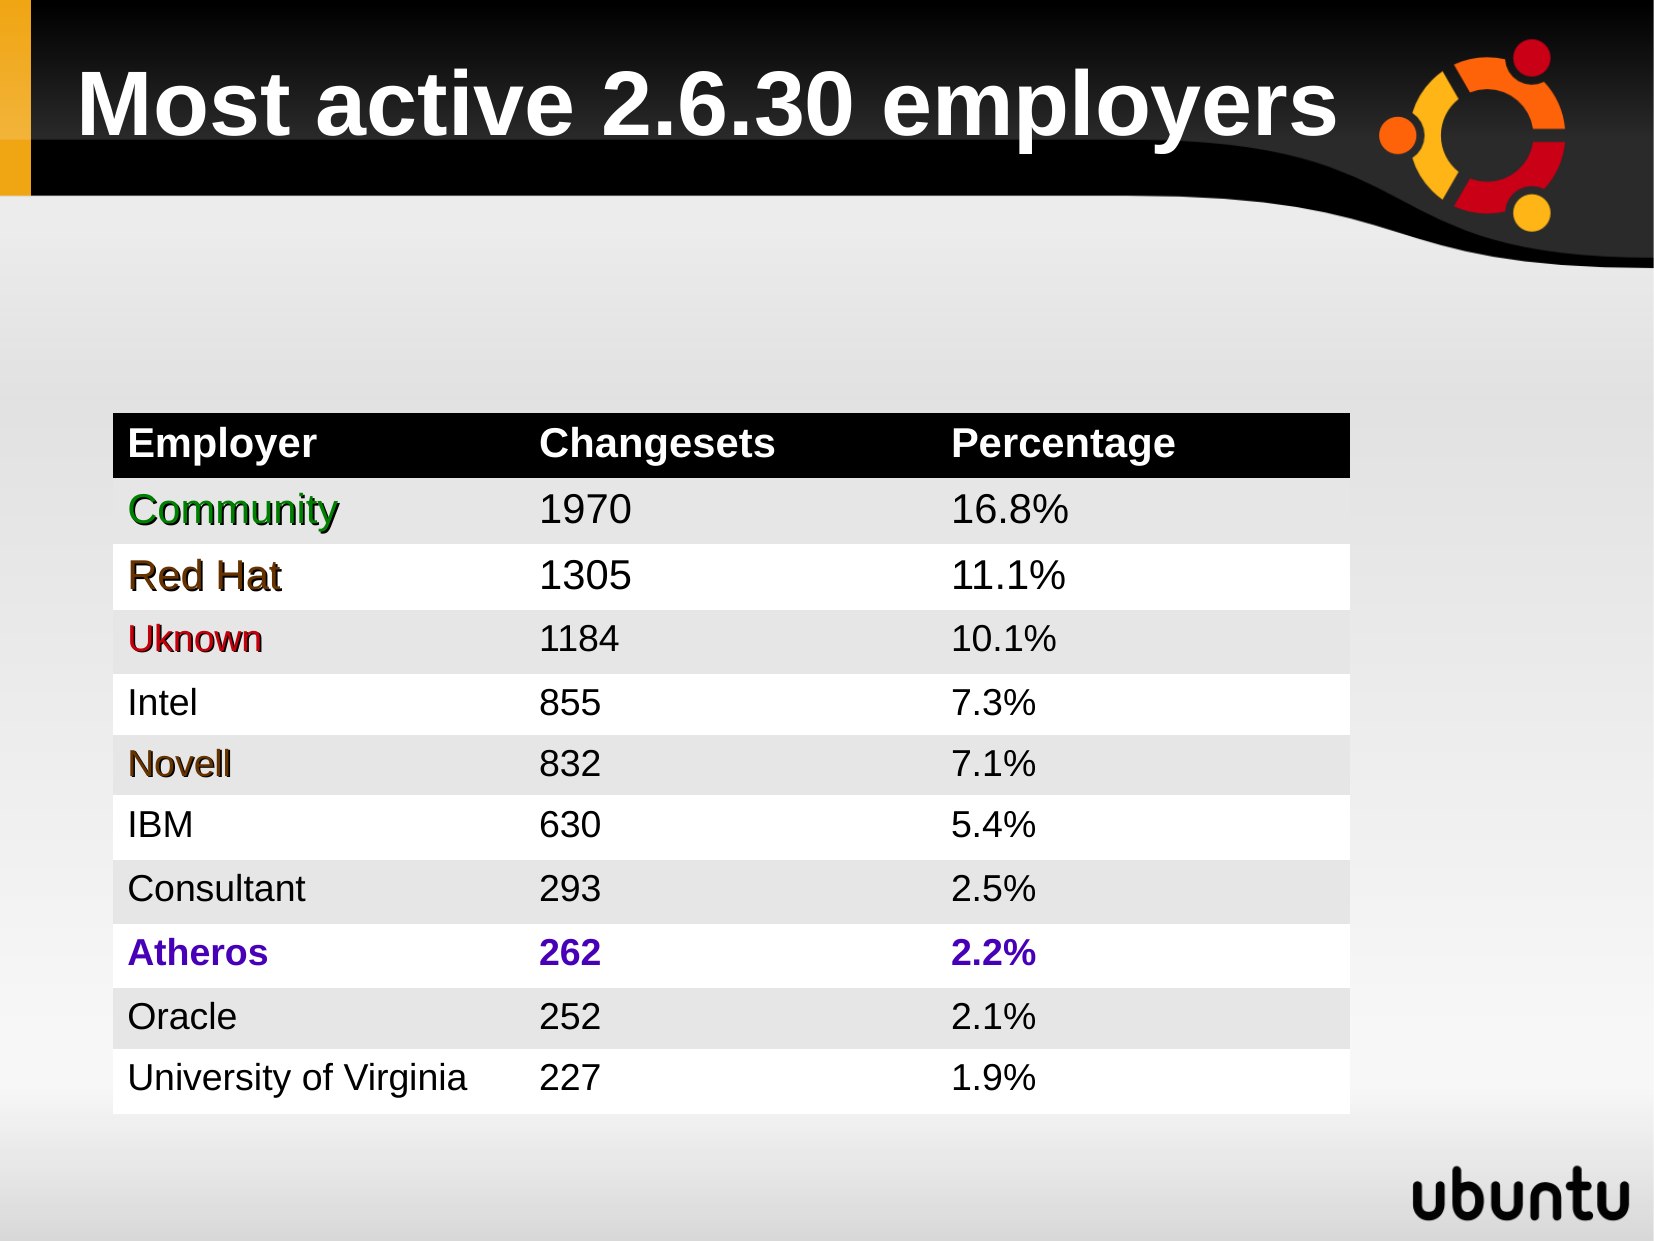

# Most active 2.6.30 employers
| Employer | Changesets | Percentage |
| --- | --- | --- |
| Community | 1970 | 16.8% |
| Red Hat | 1305 | 11.1% |
| Uknown | 1184 | 10.1% |
| Intel | 855 | 7.3% |
| Novell | 832 | 7.1% |
| IBM | 630 | 5.4% |
| Consultant | 293 | 2.5% |
| Atheros | 262 | 2.2% |
| Oracle | 252 | 2.1% |
| University of Virginia | 227 | 1.9% |